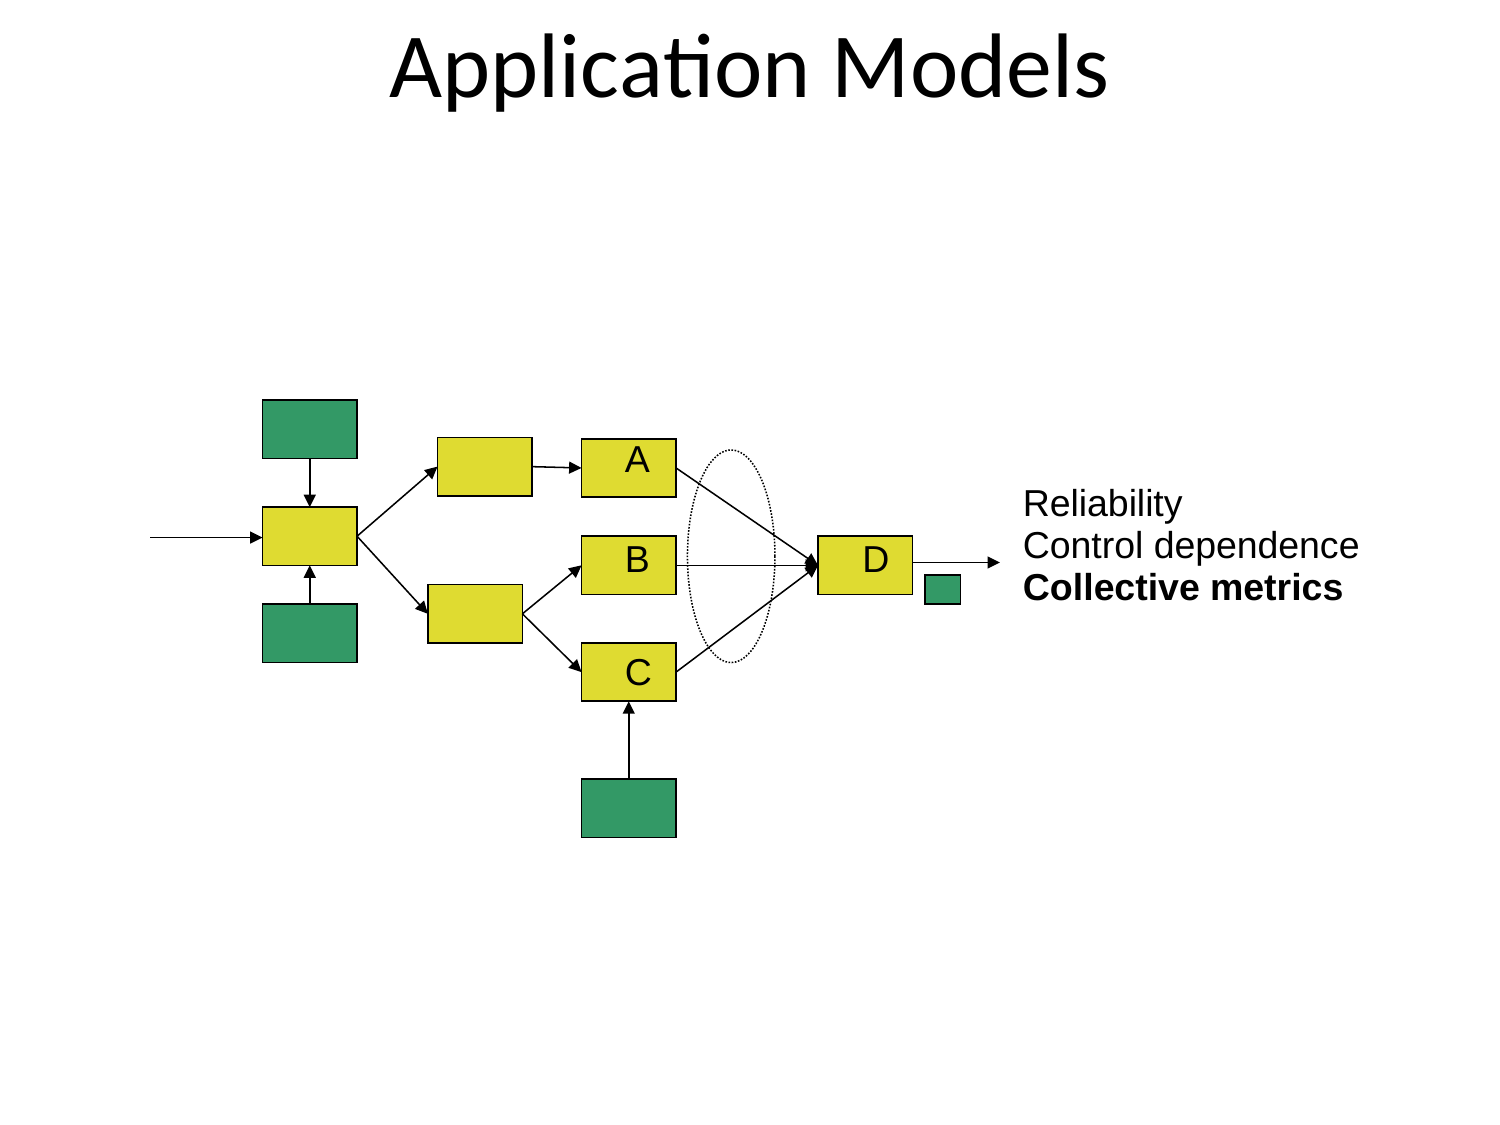

# Application Models
A
Reliability
Control dependence
Collective metrics
B
D
C